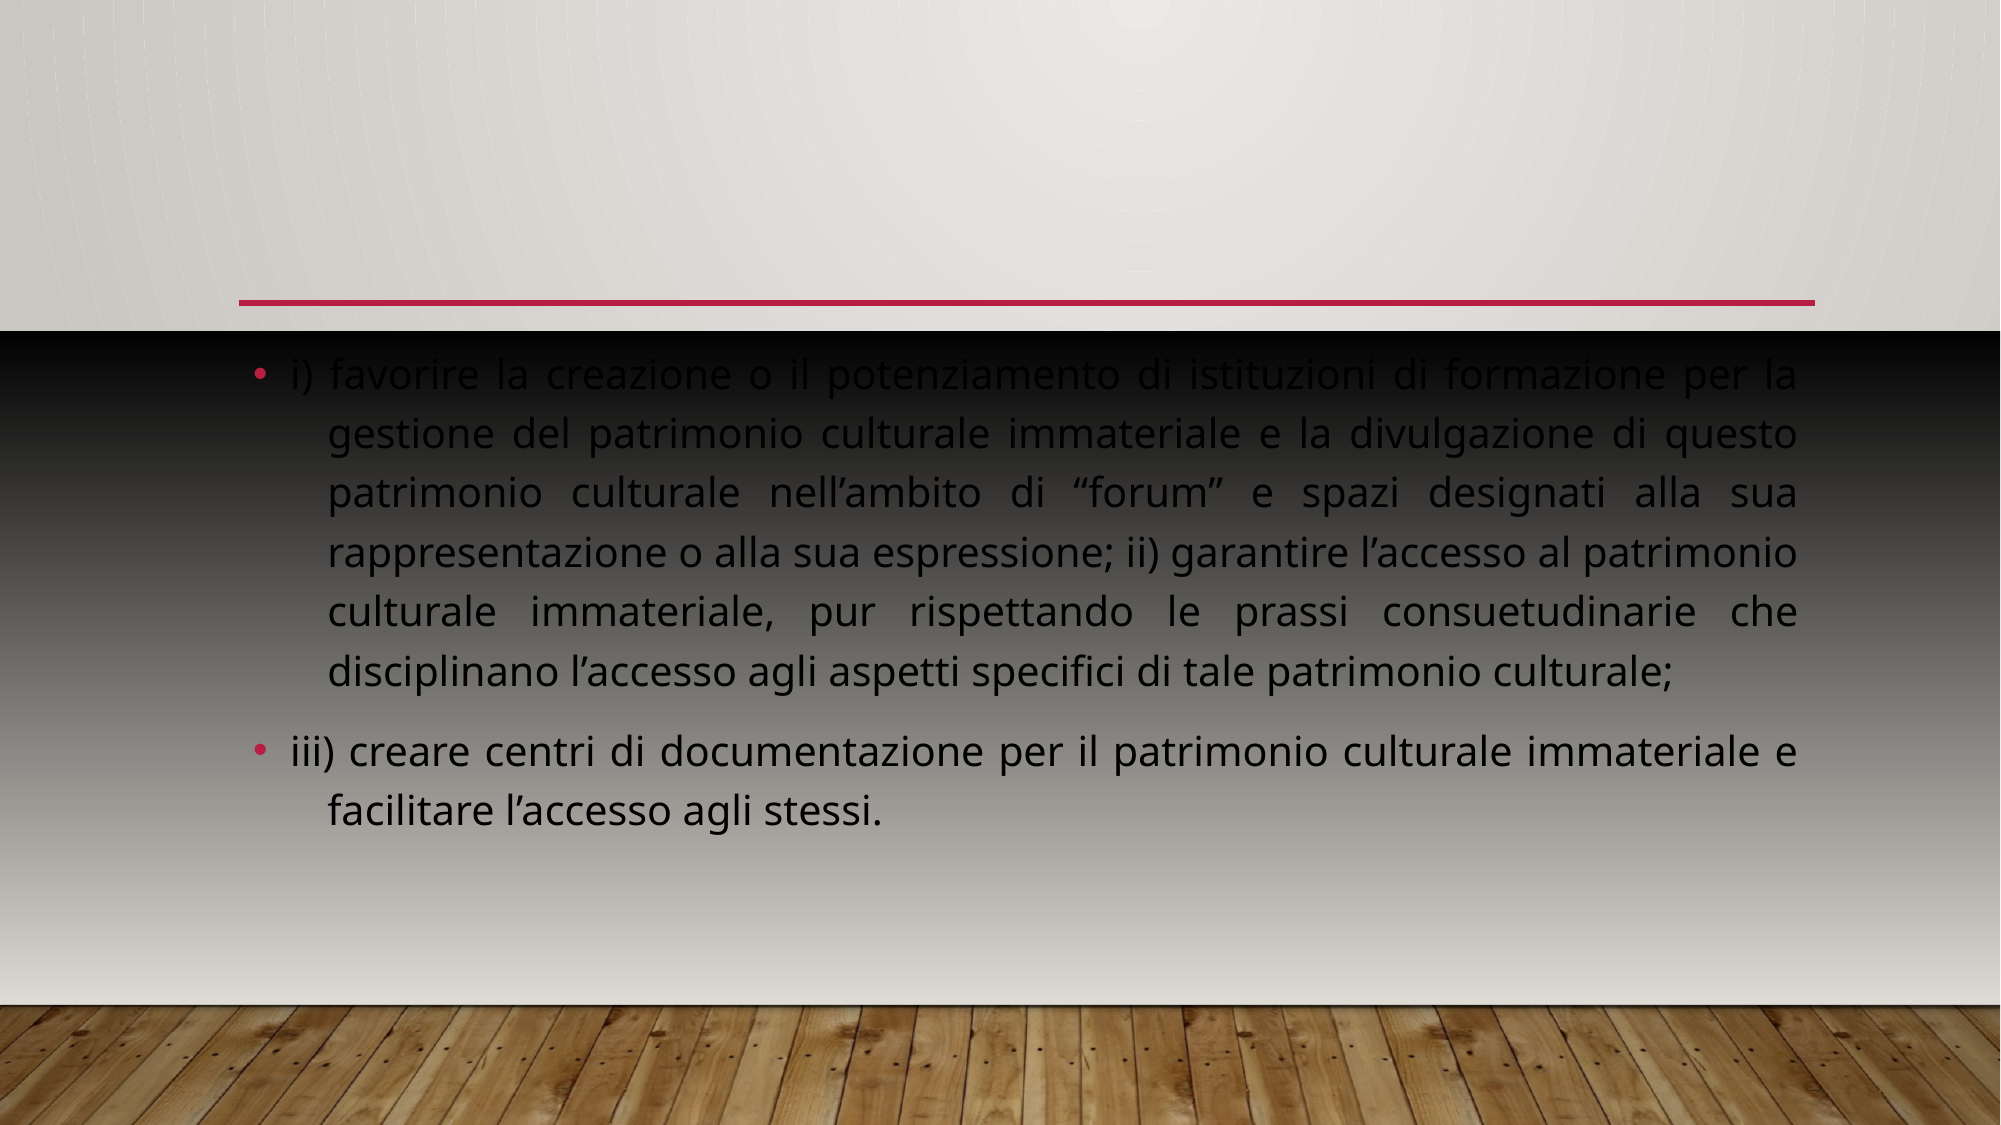

#
i) favorire la creazione o il potenziamento di istituzioni di formazione per la gestione del patrimonio culturale immateriale e la divulgazione di questo patrimonio culturale nell’ambito di “forum” e spazi designati alla sua rappresentazione o alla sua espressione; ii) garantire l’accesso al patrimonio culturale immateriale, pur rispettando le prassi consuetudinarie che disciplinano l’accesso agli aspetti specifici di tale patrimonio culturale;
iii) creare centri di documentazione per il patrimonio culturale immateriale e facilitare l’accesso agli stessi.